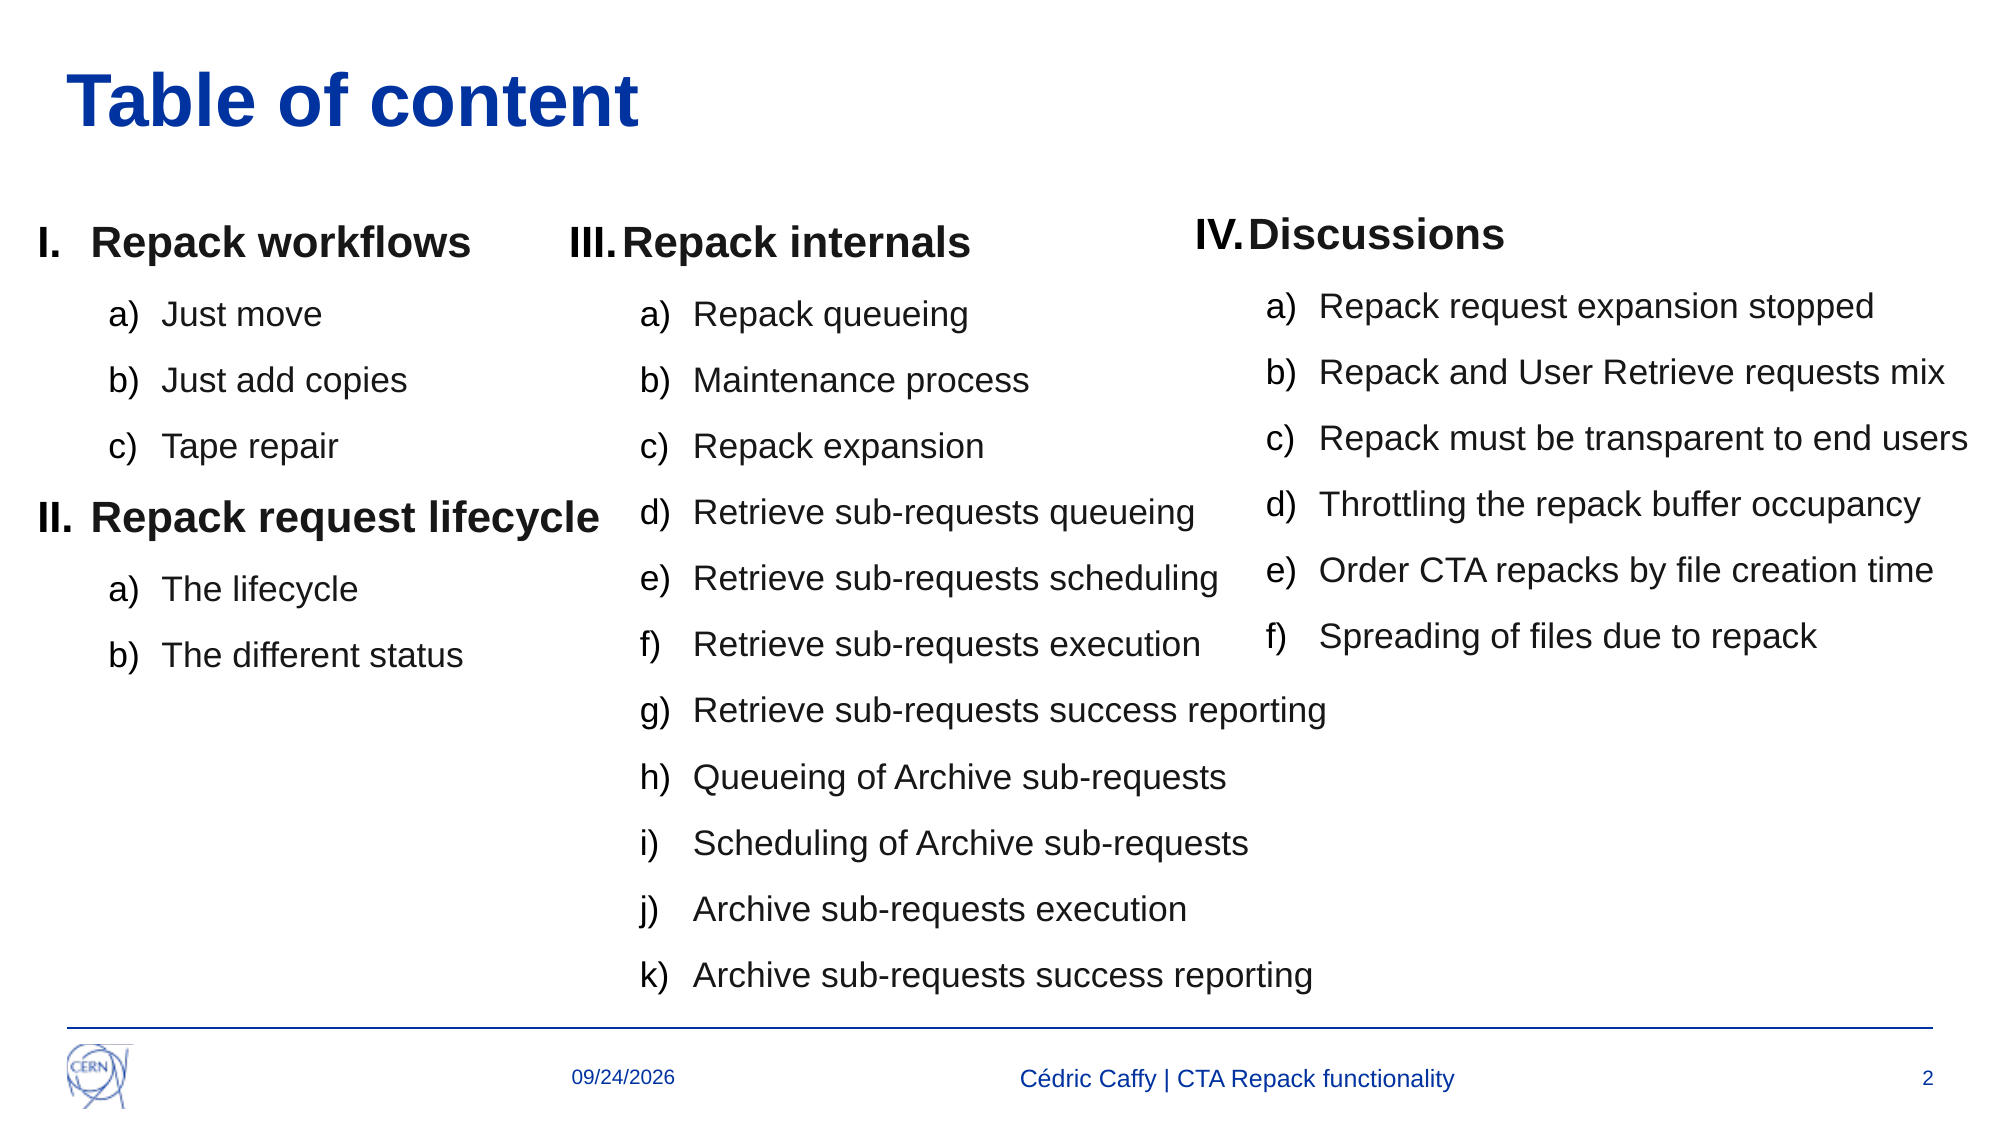

Table of content
Discussions
Repack request expansion stopped
Repack and User Retrieve requests mix
Repack must be transparent to end users
Throttling the repack buffer occupancy
Order CTA repacks by file creation time
Spreading of files due to repack
# Repack workflows
Just move
Just add copies
Tape repair
Repack request lifecycle
The lifecycle
The different status
Repack internals
Repack queueing
Maintenance process
Repack expansion
Retrieve sub-requests queueing
Retrieve sub-requests scheduling
Retrieve sub-requests execution
Retrieve sub-requests success reporting
Queueing of Archive sub-requests
Scheduling of Archive sub-requests
Archive sub-requests execution
Archive sub-requests success reporting
Cédric Caffy | CTA Repack functionality